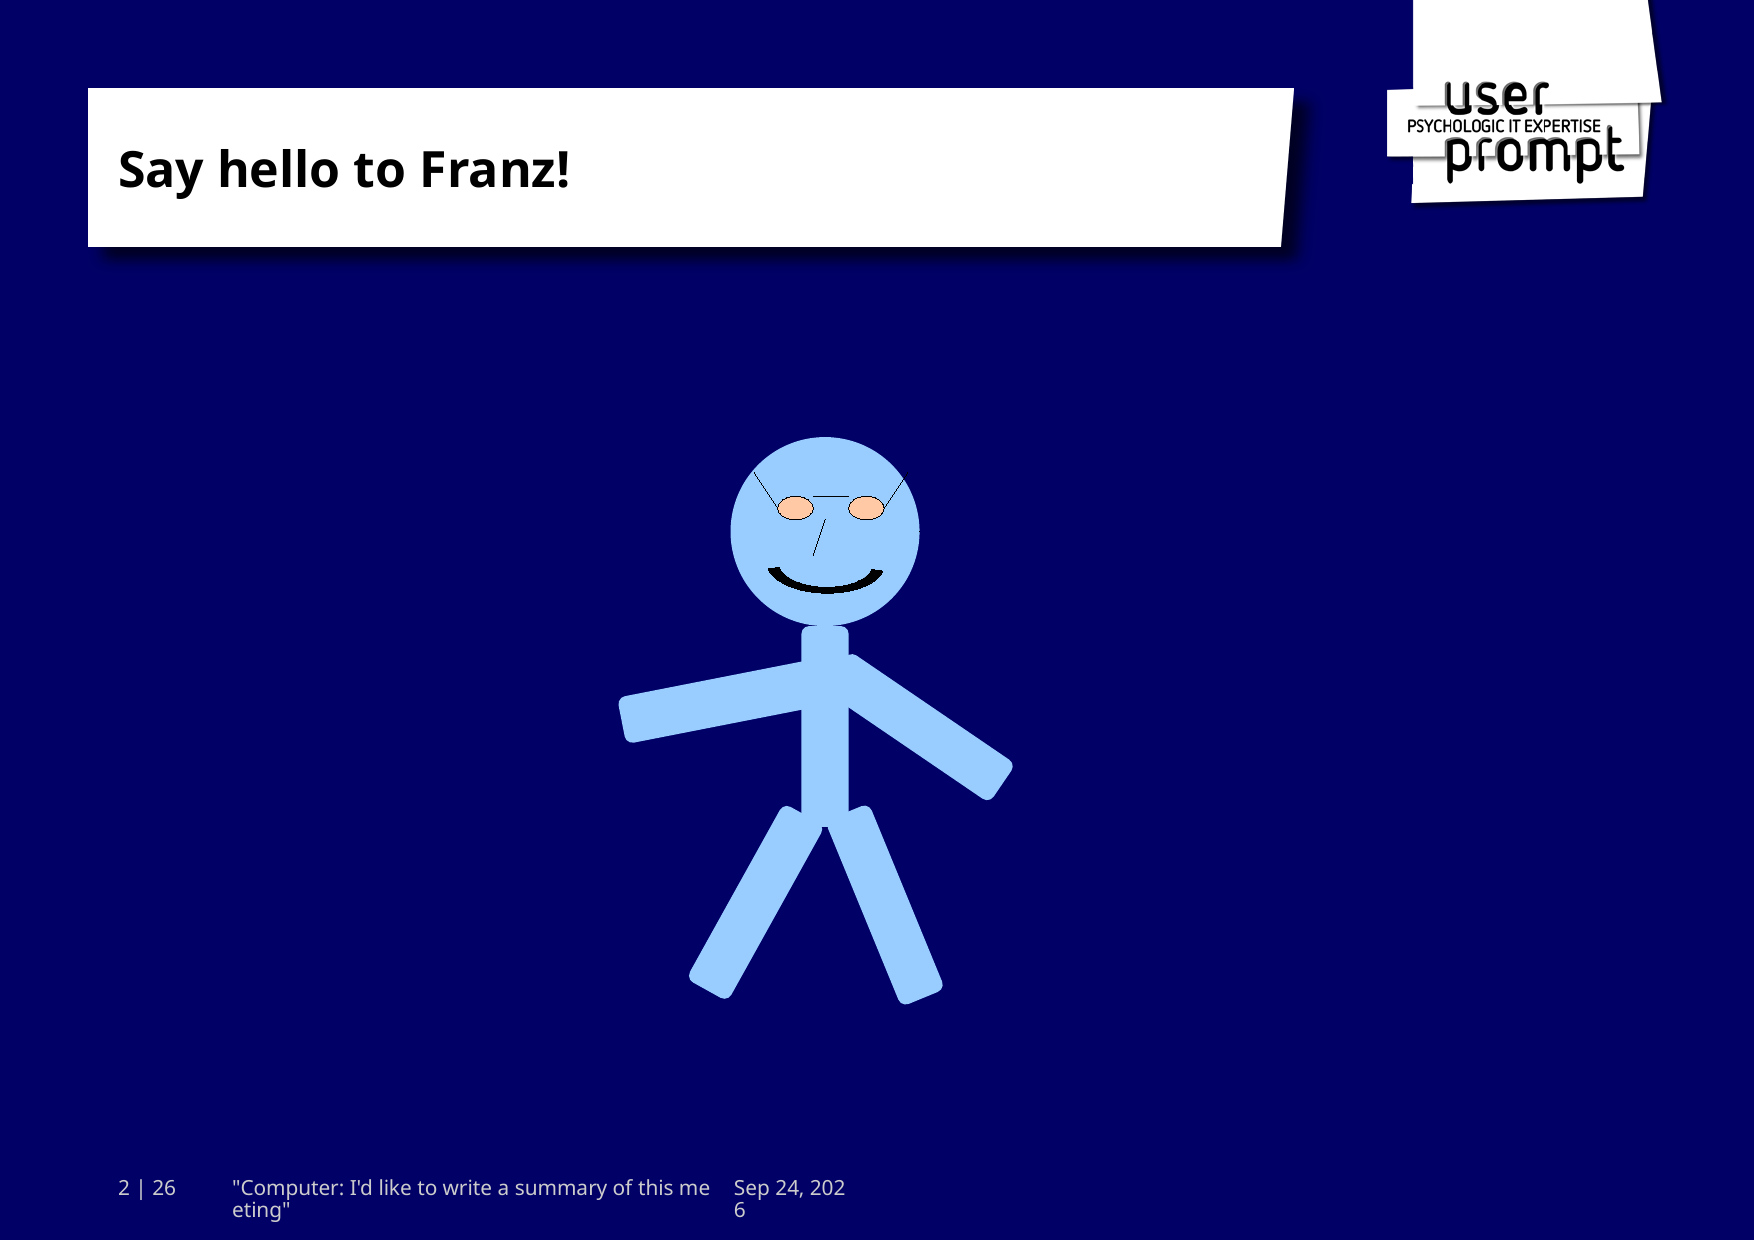

# Say hello to Franz!
2
"Computer: I'd like to write a summary of this meeting"